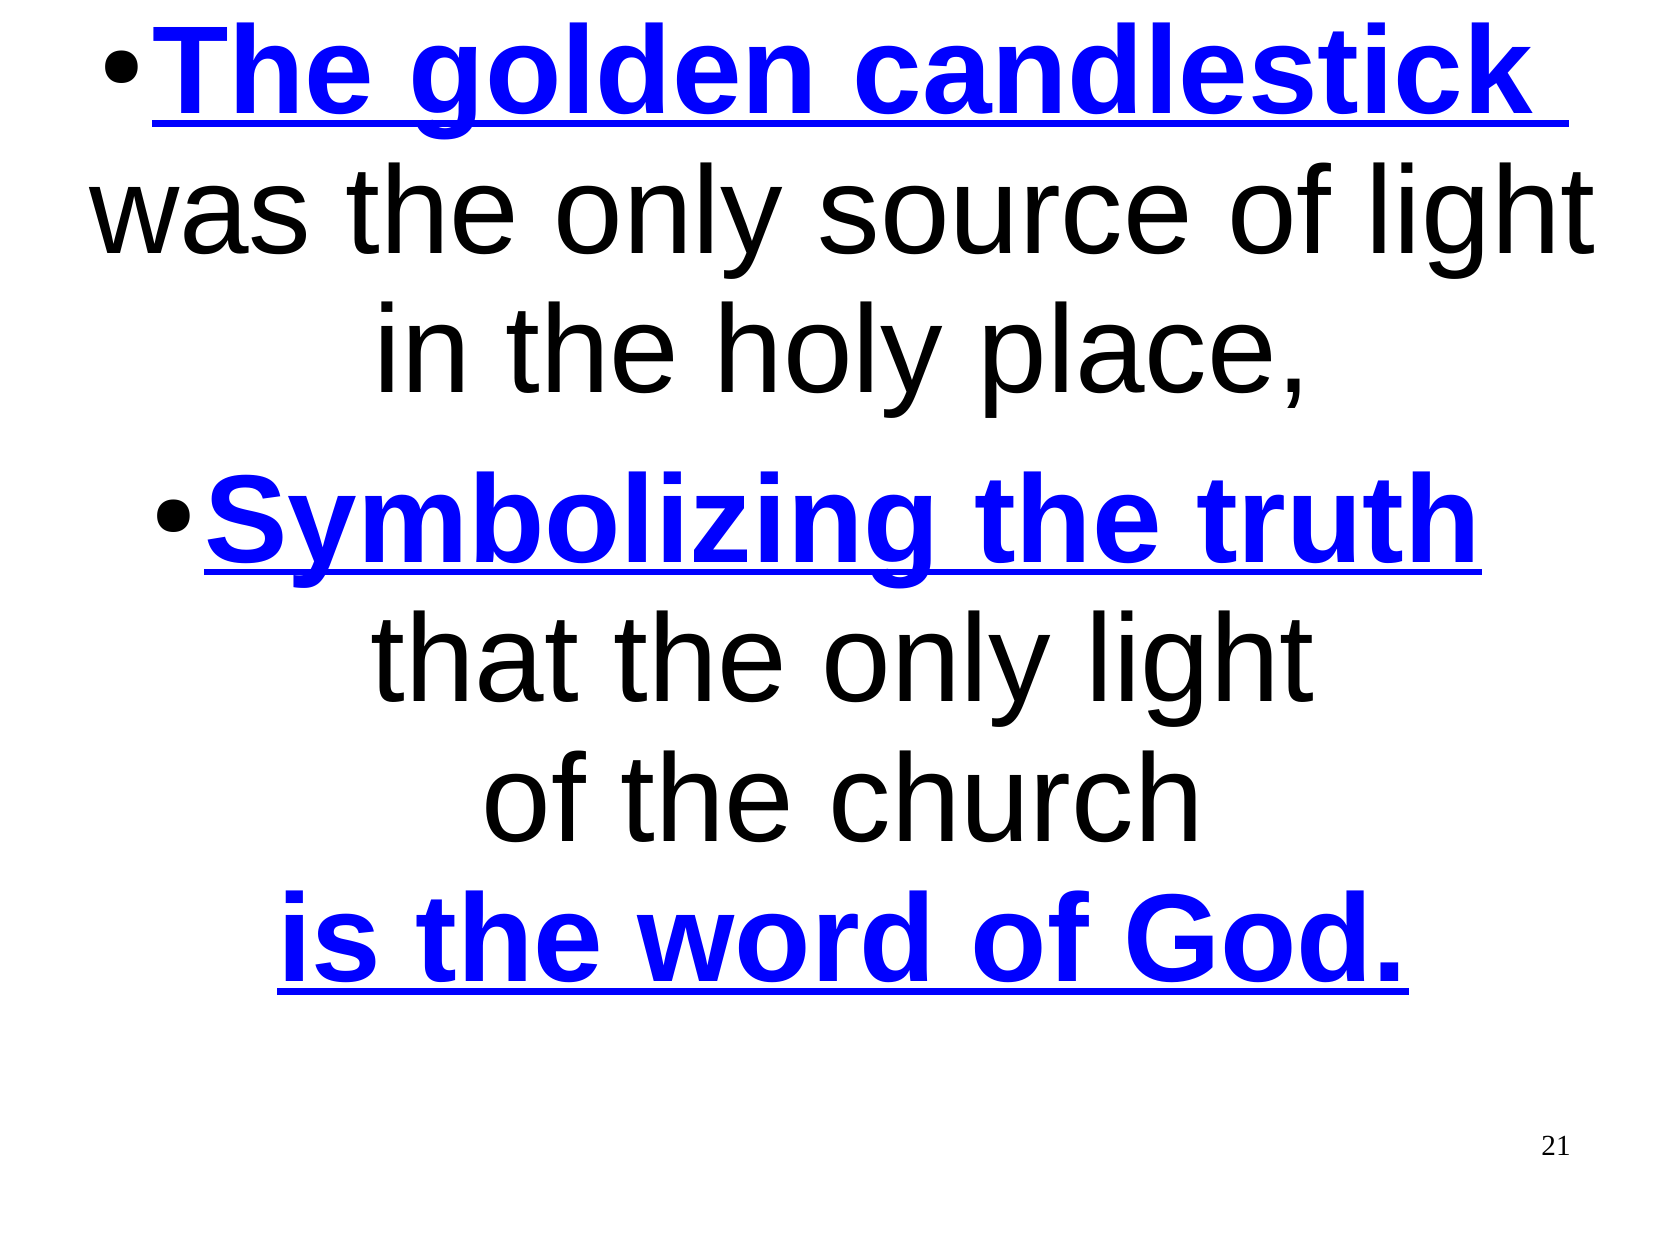

# The golden candlestick was the only source of light in the holy place,
Symbolizing the truth
that the only light
of the church
is the word of God.
21